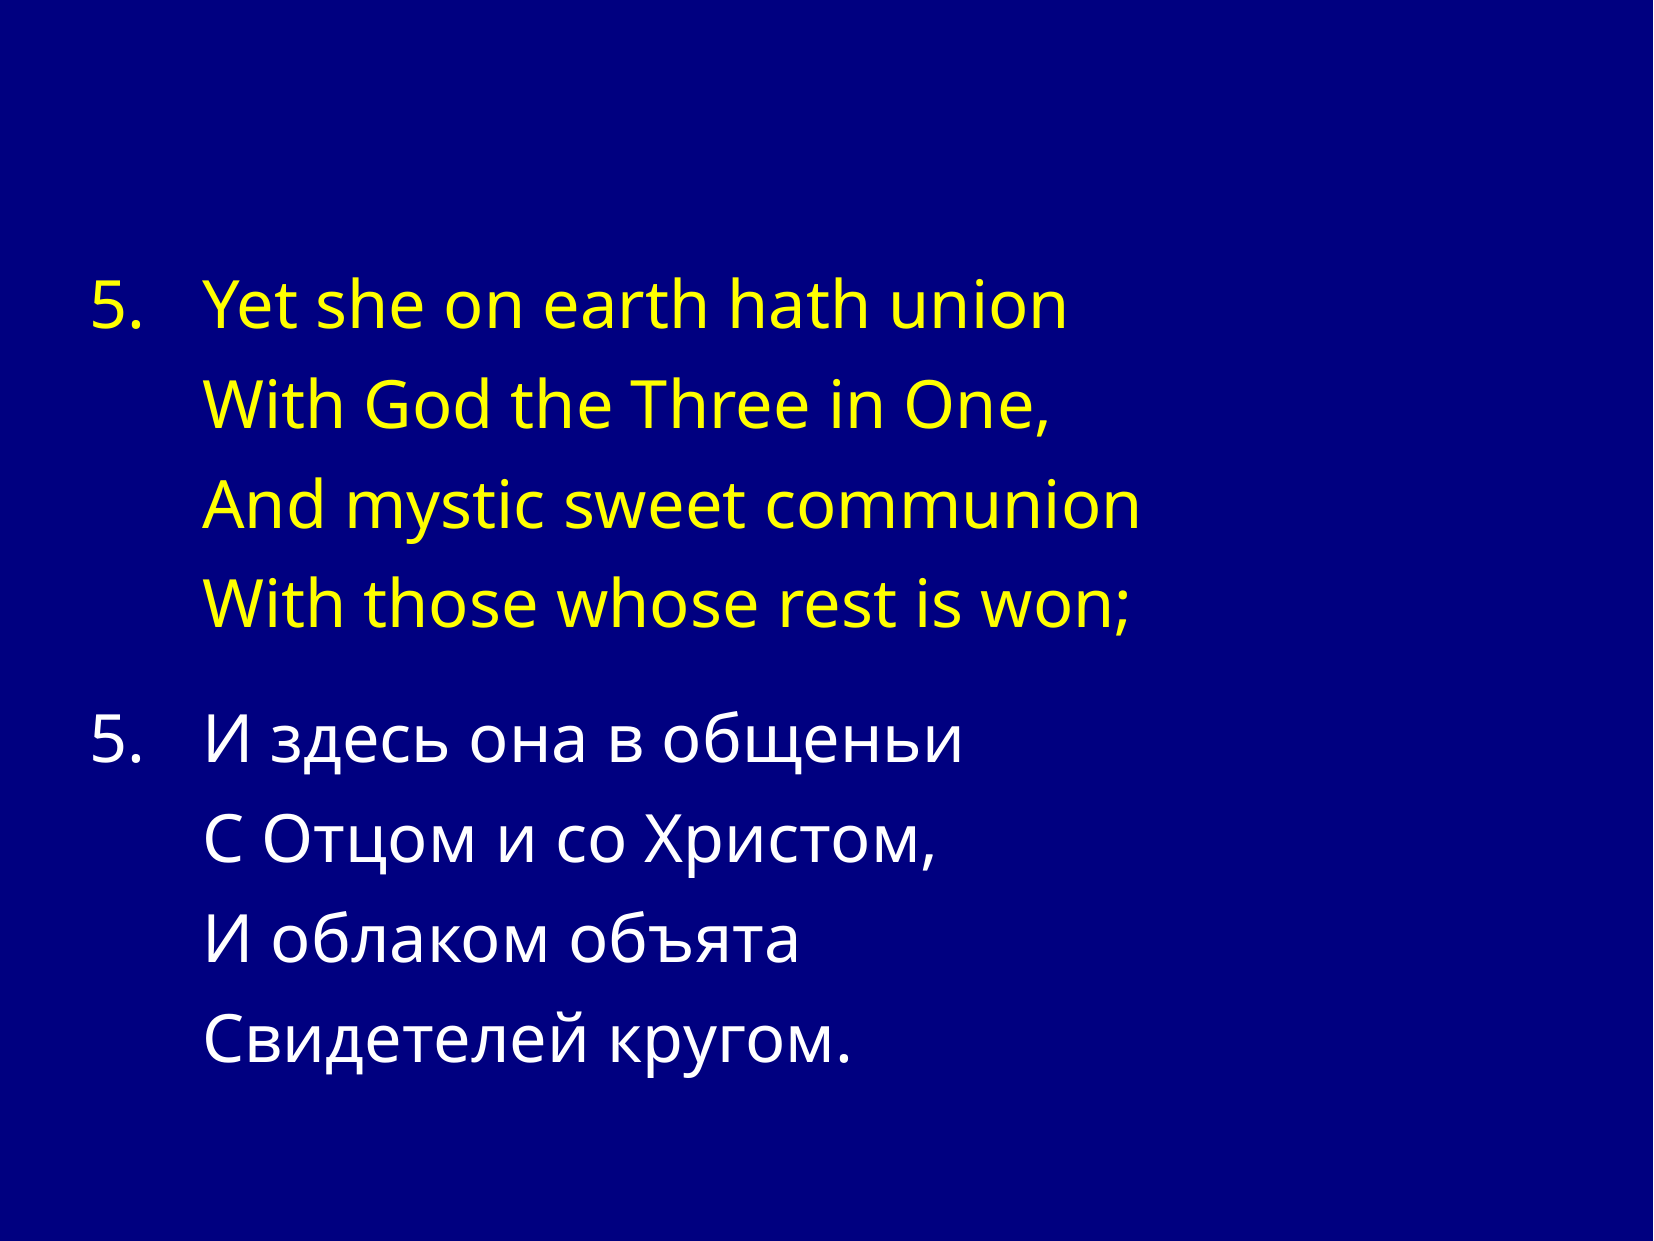

5.	Yet she on earth hath union
	With God the Three in One,
	And mystic sweet communion
	With those whose rest is won;
5.	И здесь она в общеньи
	С Отцом и со Христом,
	И облаком объята
	Свидетелей кругом.